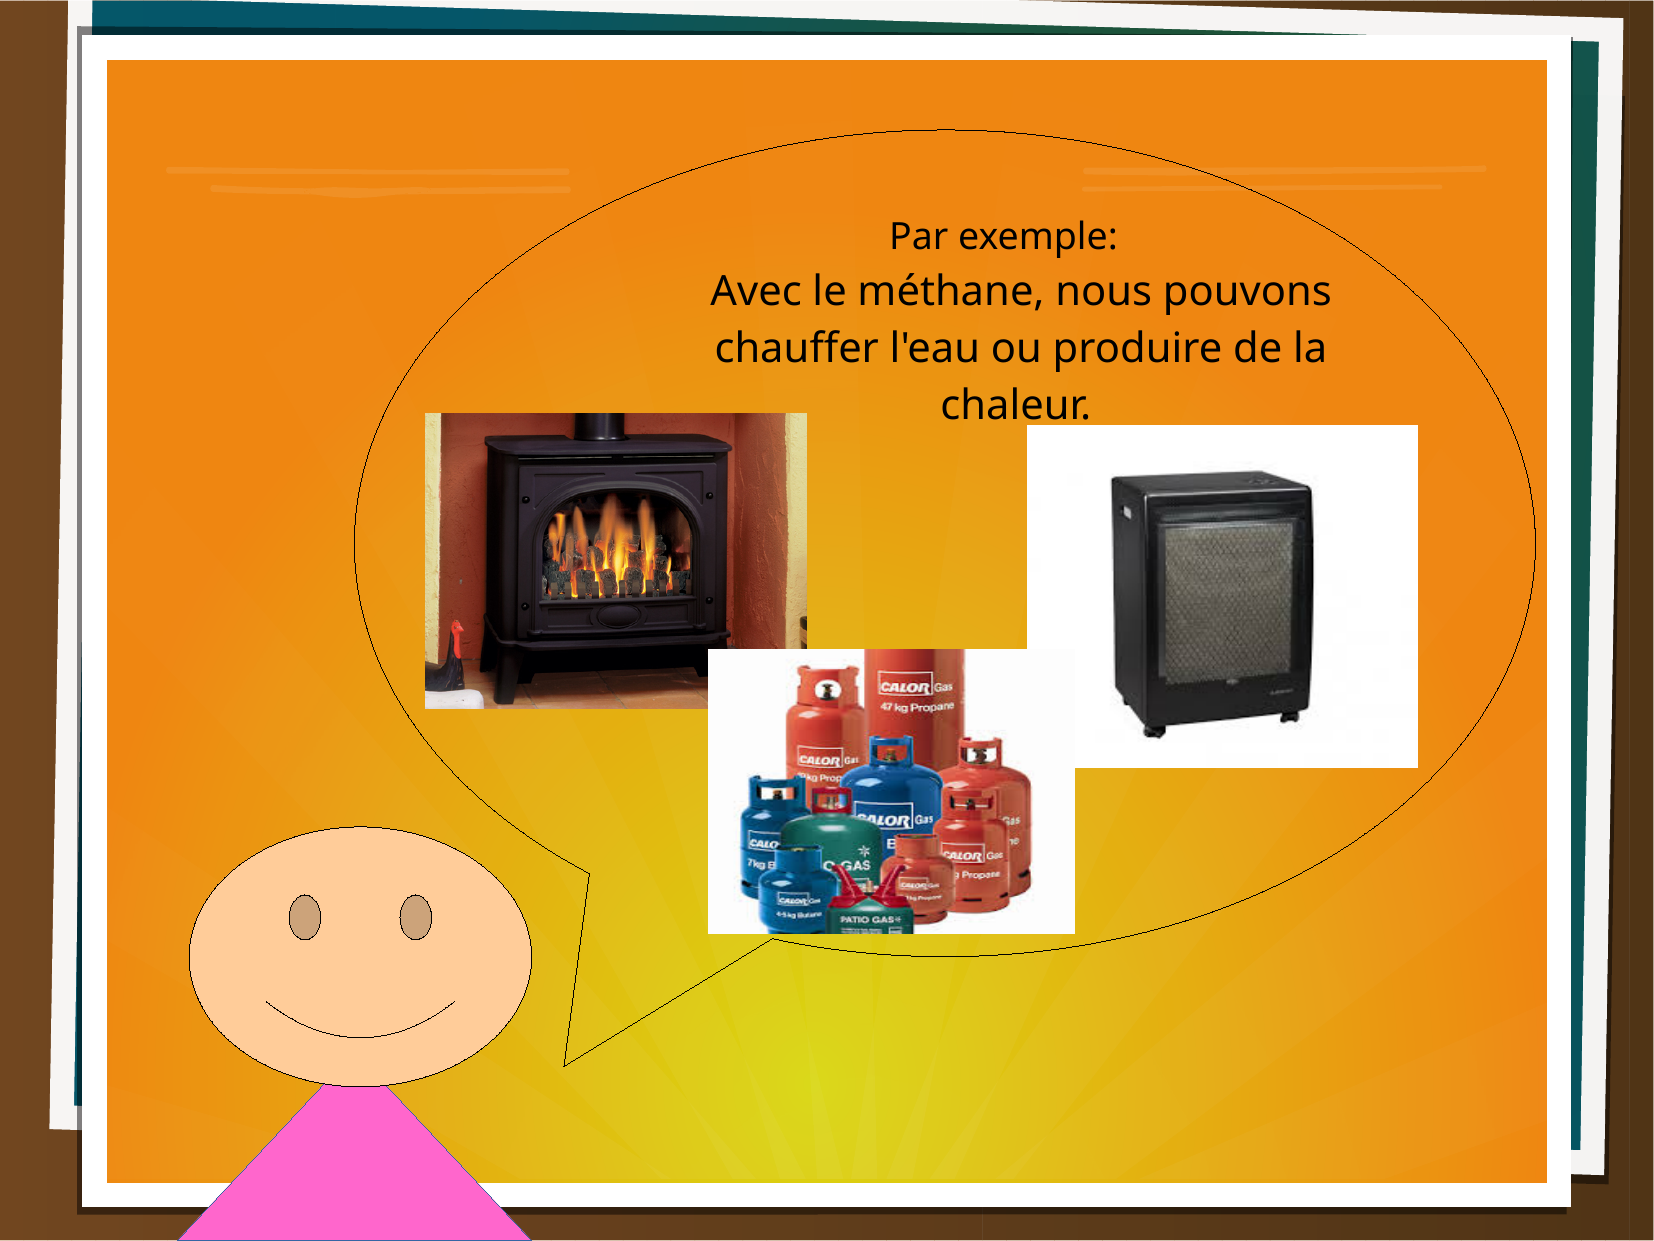

Par exemple:
Avec le méthane, nous pouvons chauffer l'eau ou produire de la chaleur.